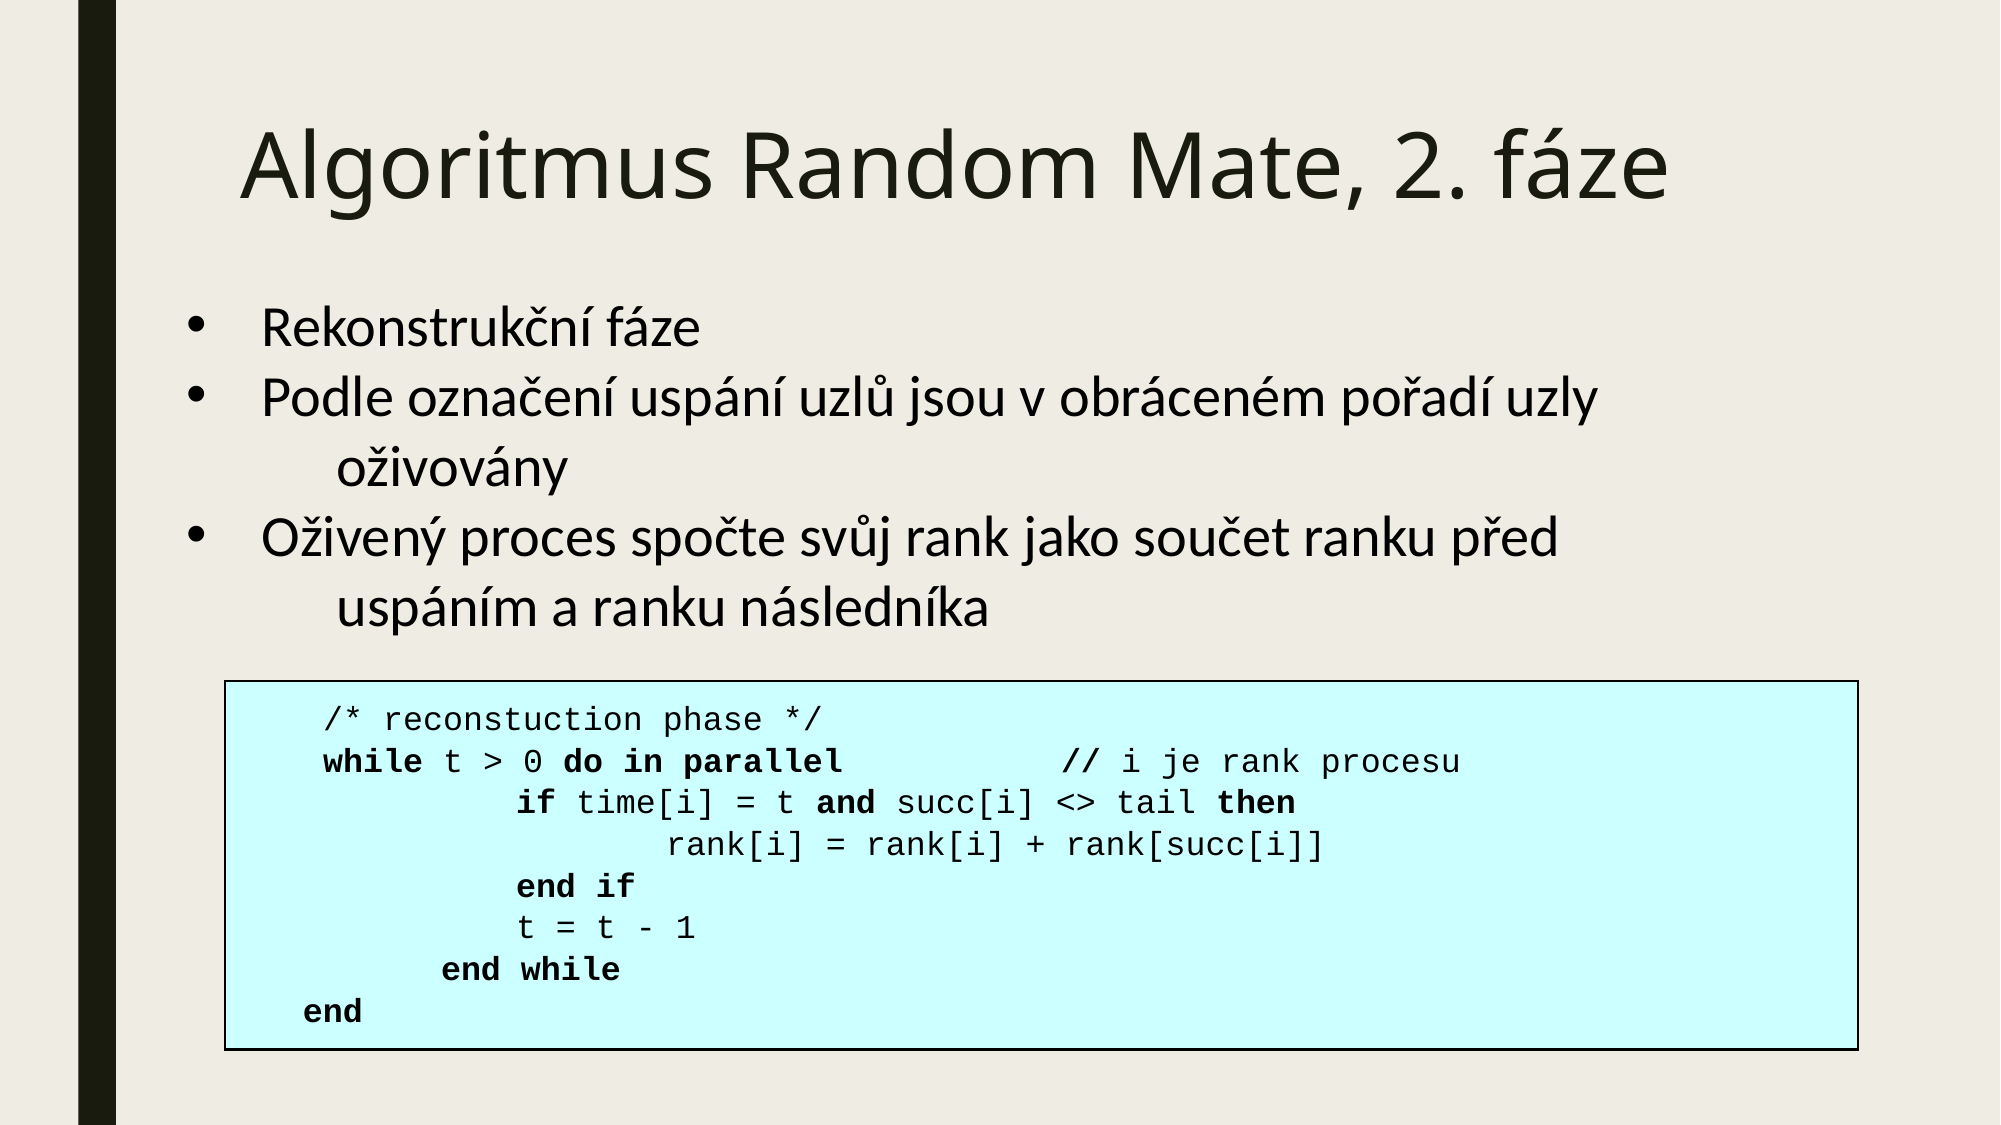

# Algoritmus Random Mate, 2. fáze
Rekonstrukční fáze
Podle označení uspání uzlů jsou v obráceném pořadí uzly oživovány
Oživený proces spočte svůj rank jako součet ranku před uspáním a ranku následníka
 /* reconstuction phase */
 while t > 0 do in parallel			 // i je rank procesu
		if time[i] = t and succ[i] <> tail then
				rank[i] = rank[i] + rank[succ[i]]
		end if
		t = t - 1
	end while
end